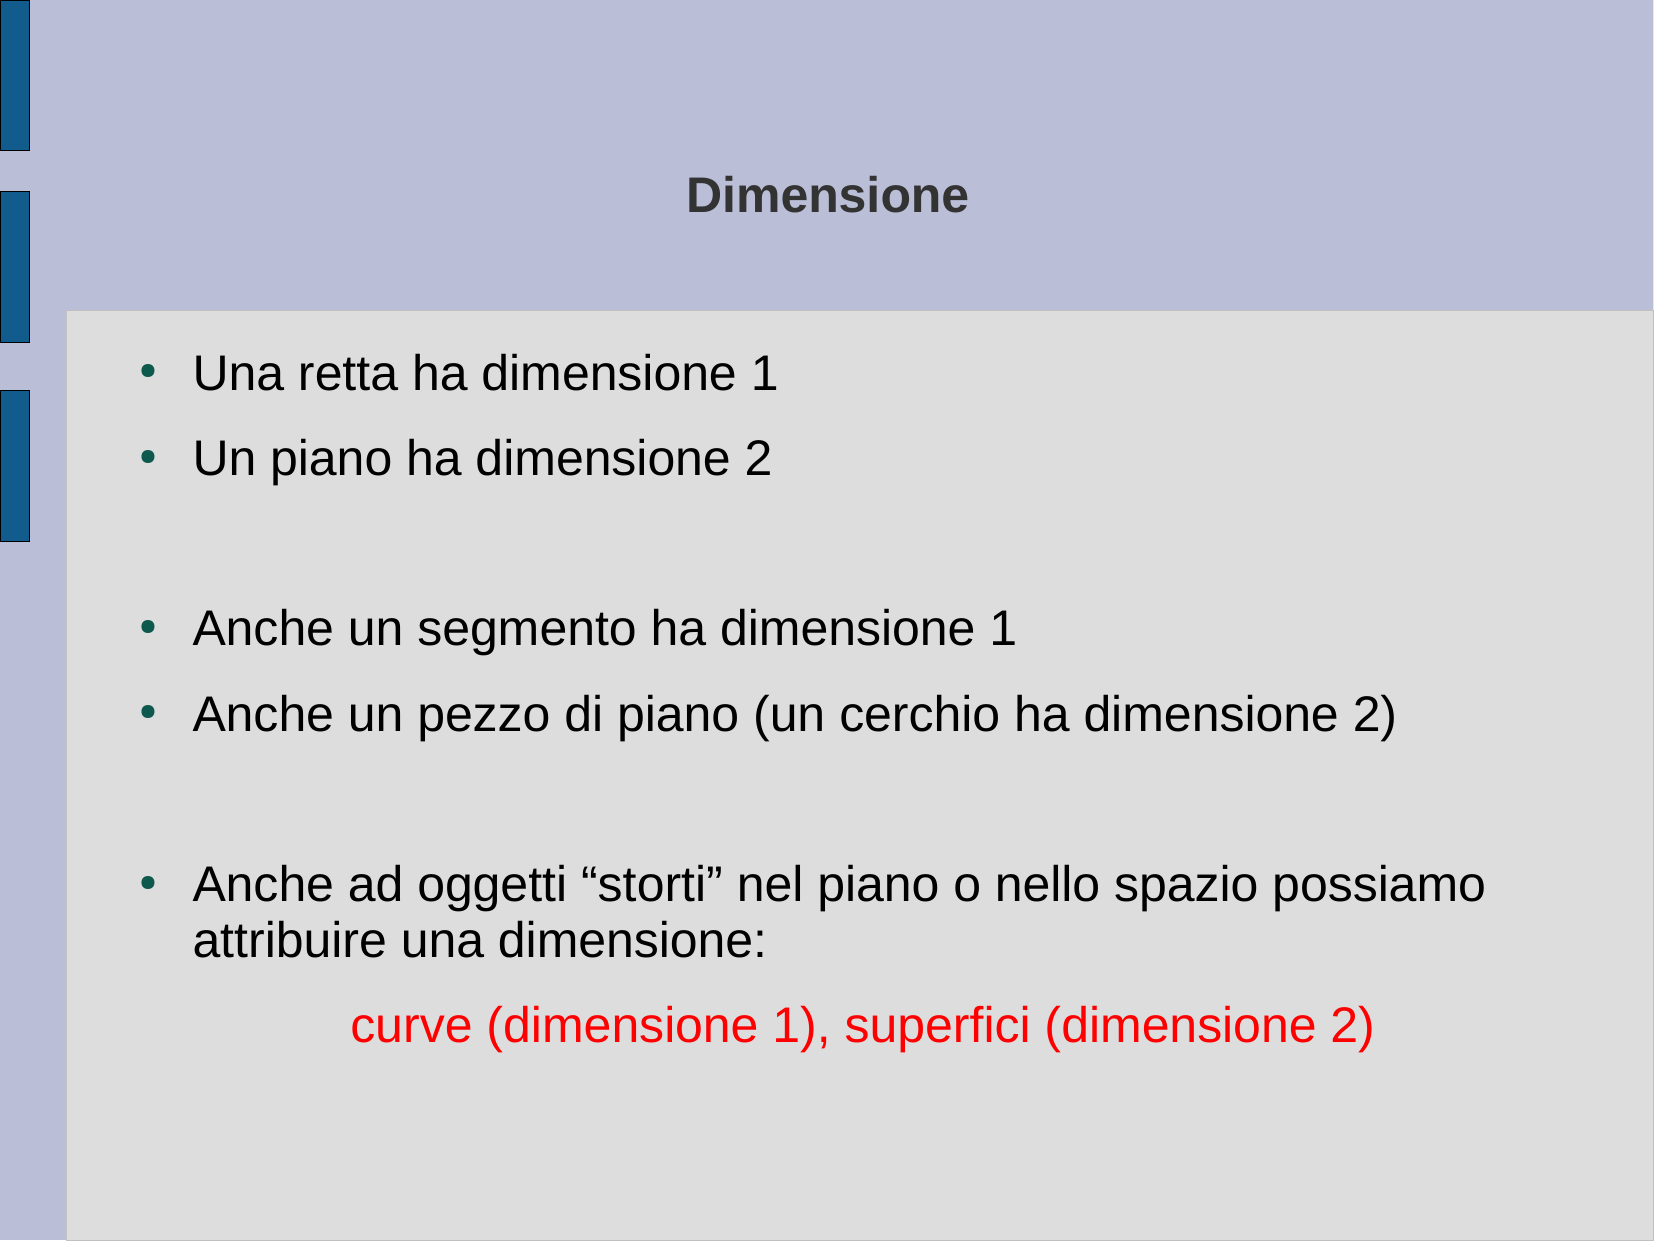

# Dimensione
Una retta ha dimensione 1
Un piano ha dimensione 2
Anche un segmento ha dimensione 1
Anche un pezzo di piano (un cerchio ha dimensione 2)
Anche ad oggetti “storti” nel piano o nello spazio possiamo attribuire una dimensione:
curve (dimensione 1), superfici (dimensione 2)